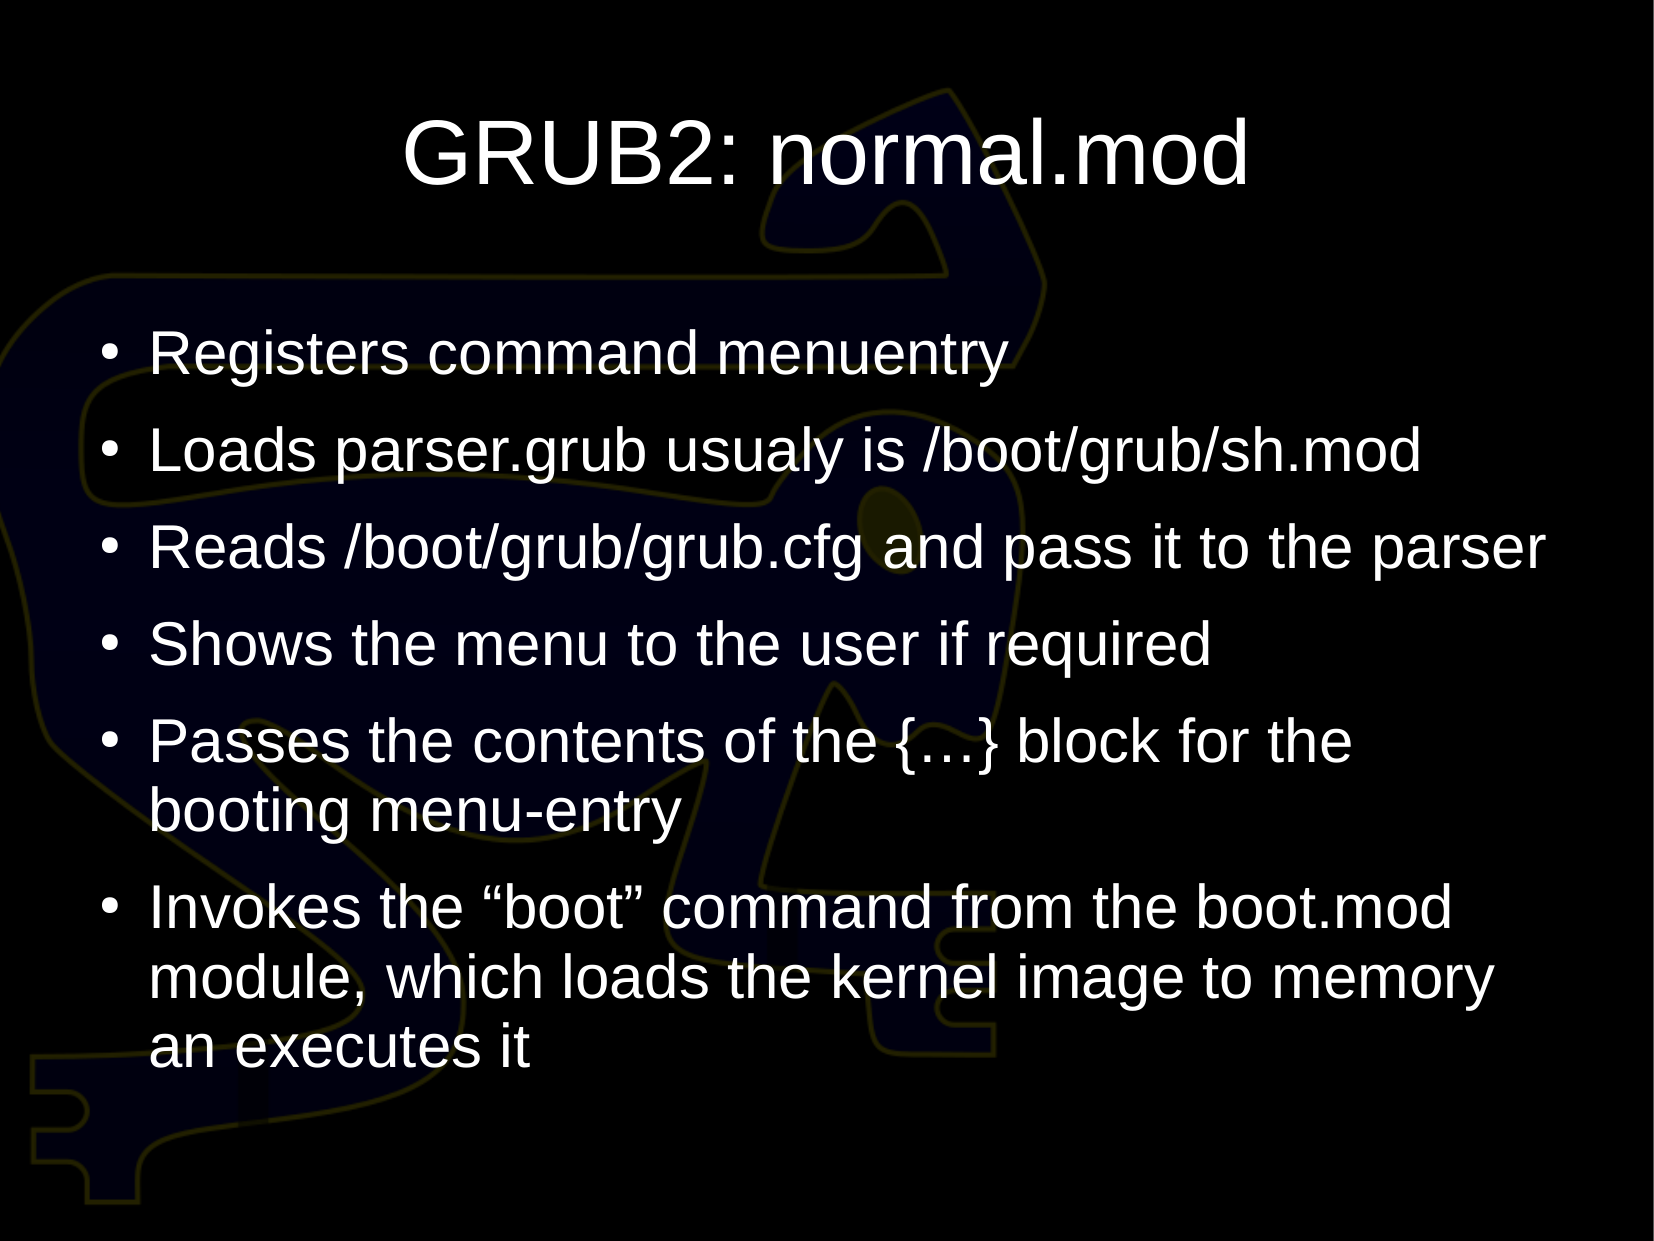

# GRUB2: normal.mod
Registers command menuentry
Loads parser.grub usualy is /boot/grub/sh.mod
Reads /boot/grub/grub.cfg and pass it to the parser
Shows the menu to the user if required
Passes the contents of the {…} block for the booting menu-entry
Invokes the “boot” command from the boot.mod module, which loads the kernel image to memory an executes it